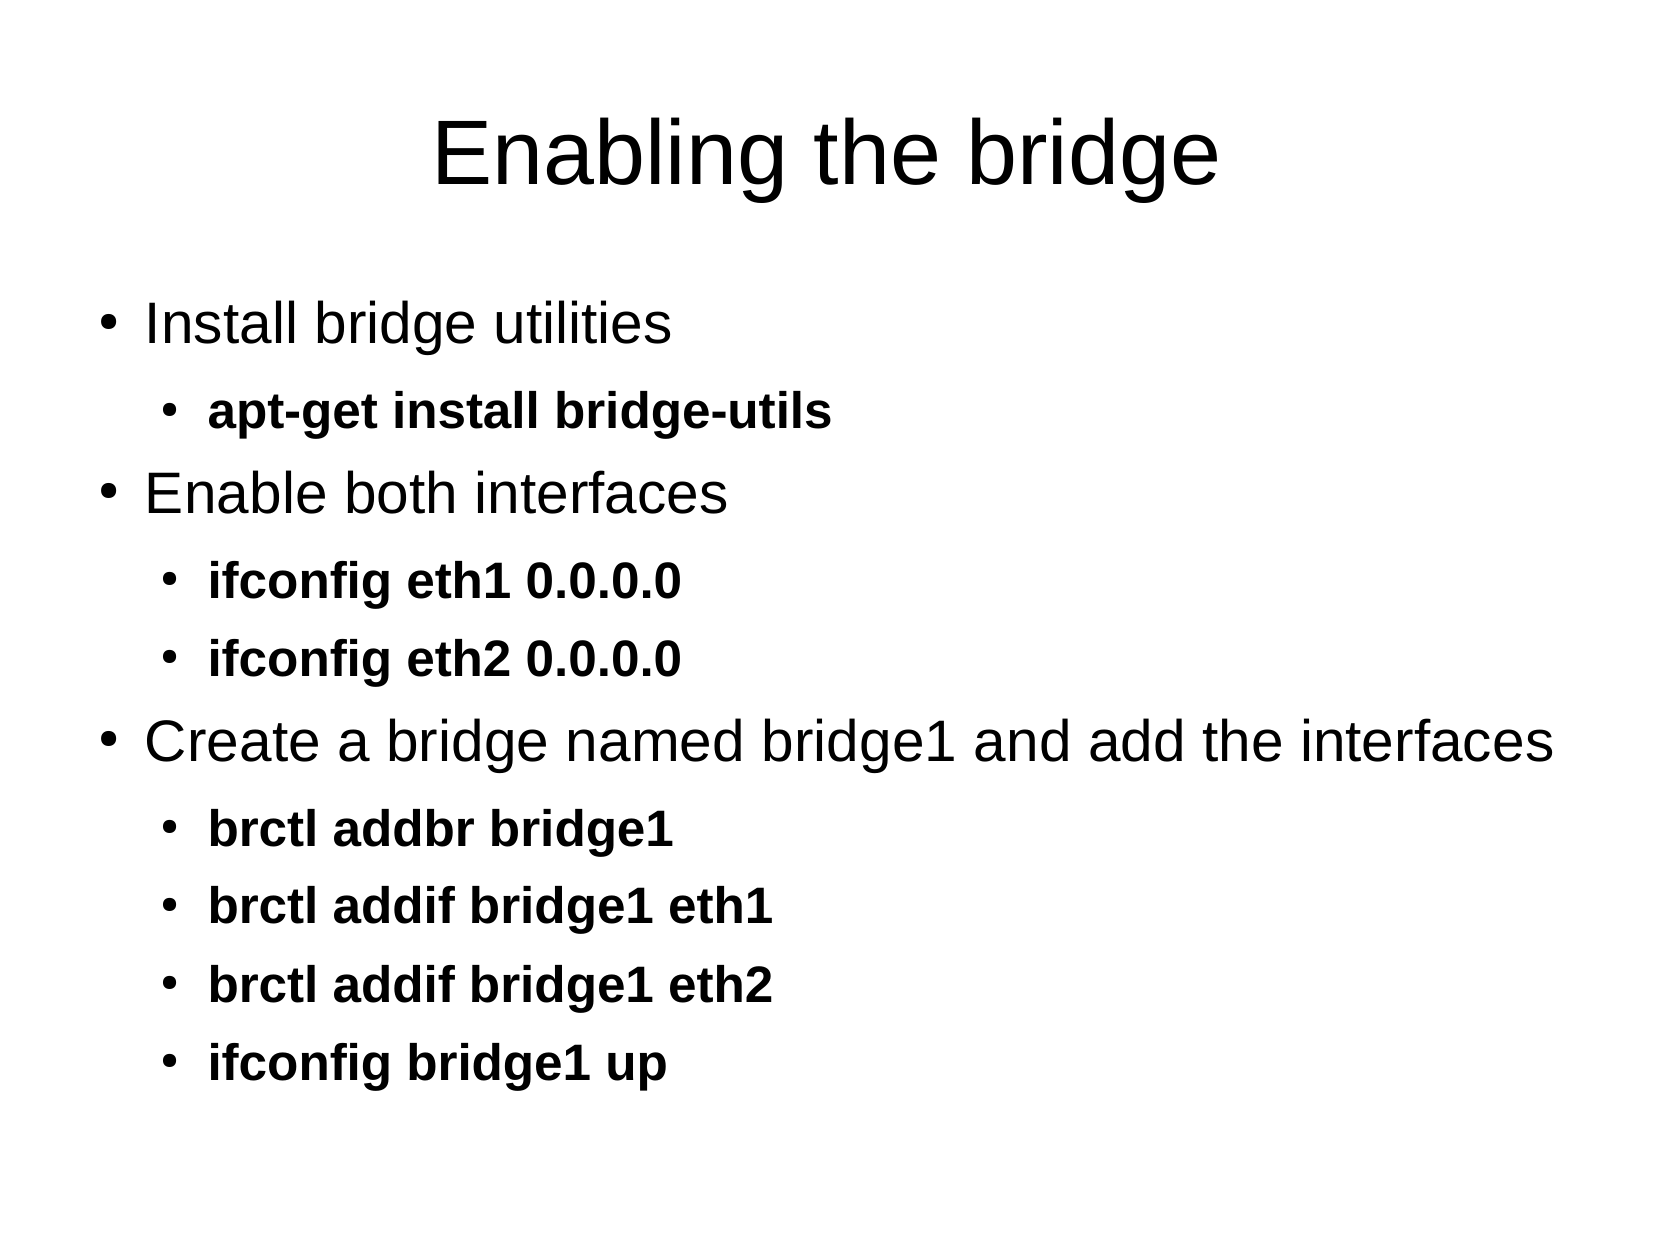

# Enabling the bridge
Install bridge utilities
apt-get install bridge-utils
Enable both interfaces
ifconfig eth1 0.0.0.0
ifconfig eth2 0.0.0.0
Create a bridge named bridge1 and add the interfaces
brctl addbr bridge1
brctl addif bridge1 eth1
brctl addif bridge1 eth2
ifconfig bridge1 up